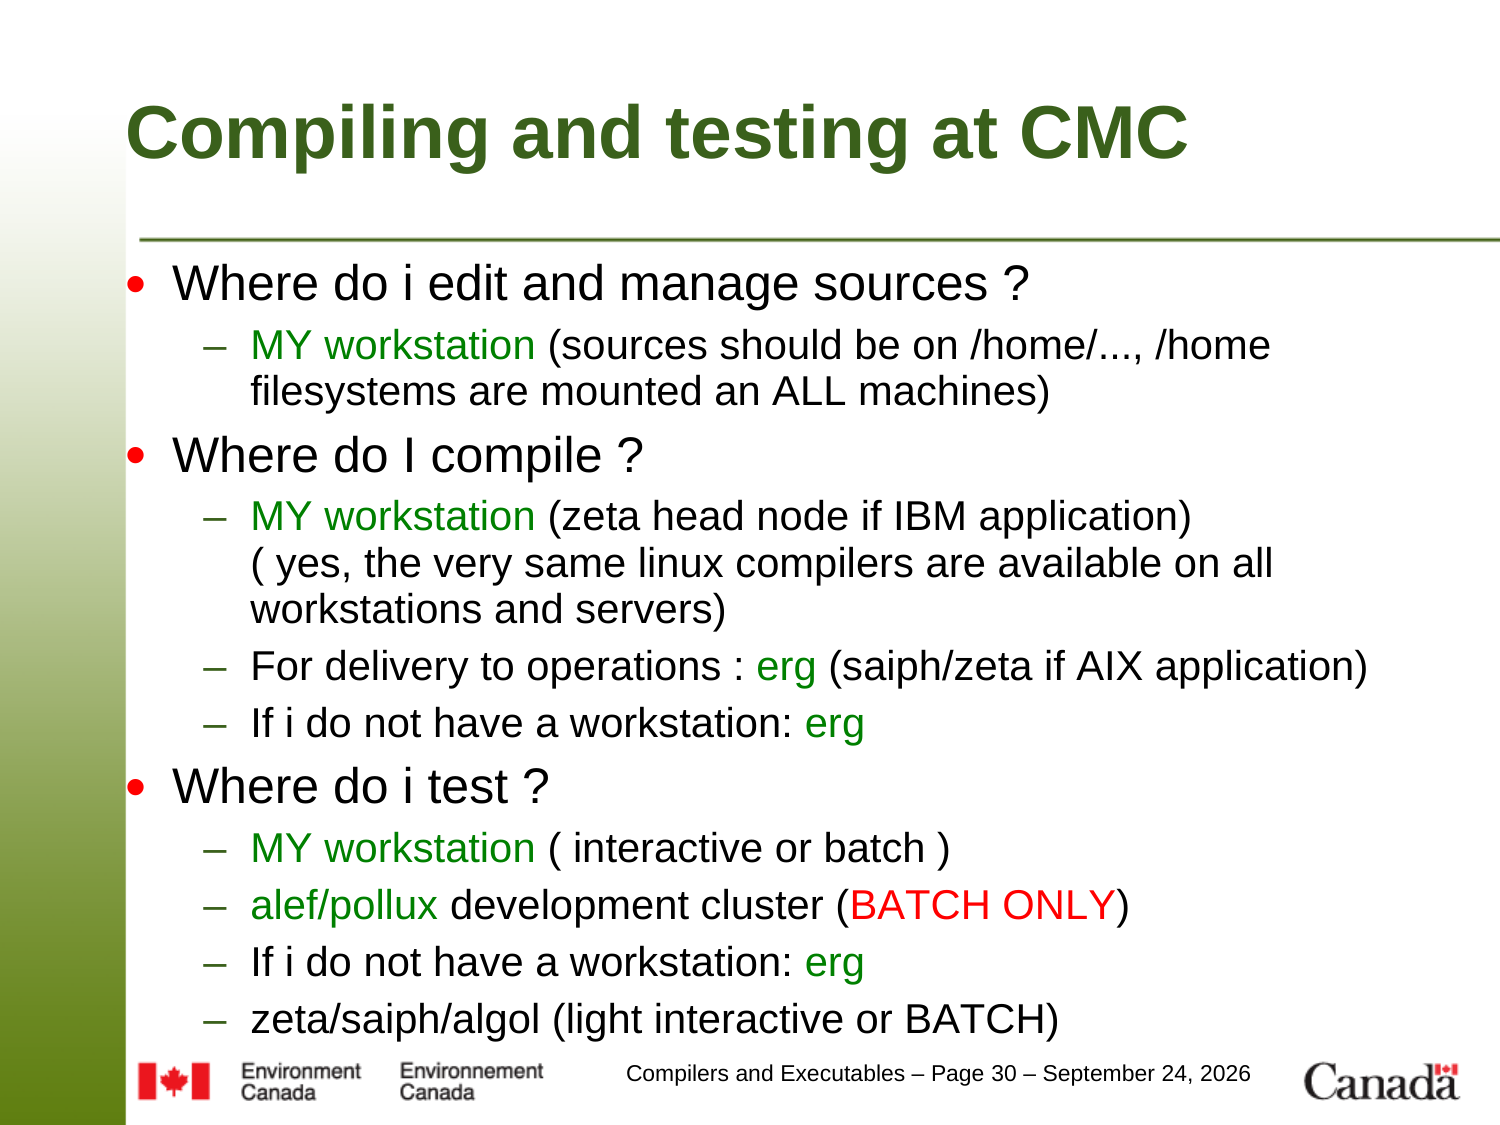

# Compiling and testing at CMC
Where do i edit and manage sources ?
MY workstation (sources should be on /home/..., /home filesystems are mounted an ALL machines)
Where do I compile ?
MY workstation (zeta head node if IBM application)
( yes, the very same linux compilers are available on all workstations and servers)
For delivery to operations : erg (saiph/zeta if AIX application)
If i do not have a workstation: erg
Where do i test ?
MY workstation ( interactive or batch )
alef/pollux development cluster (BATCH ONLY)
If i do not have a workstation: erg
zeta/saiph/algol (light interactive or BATCH)